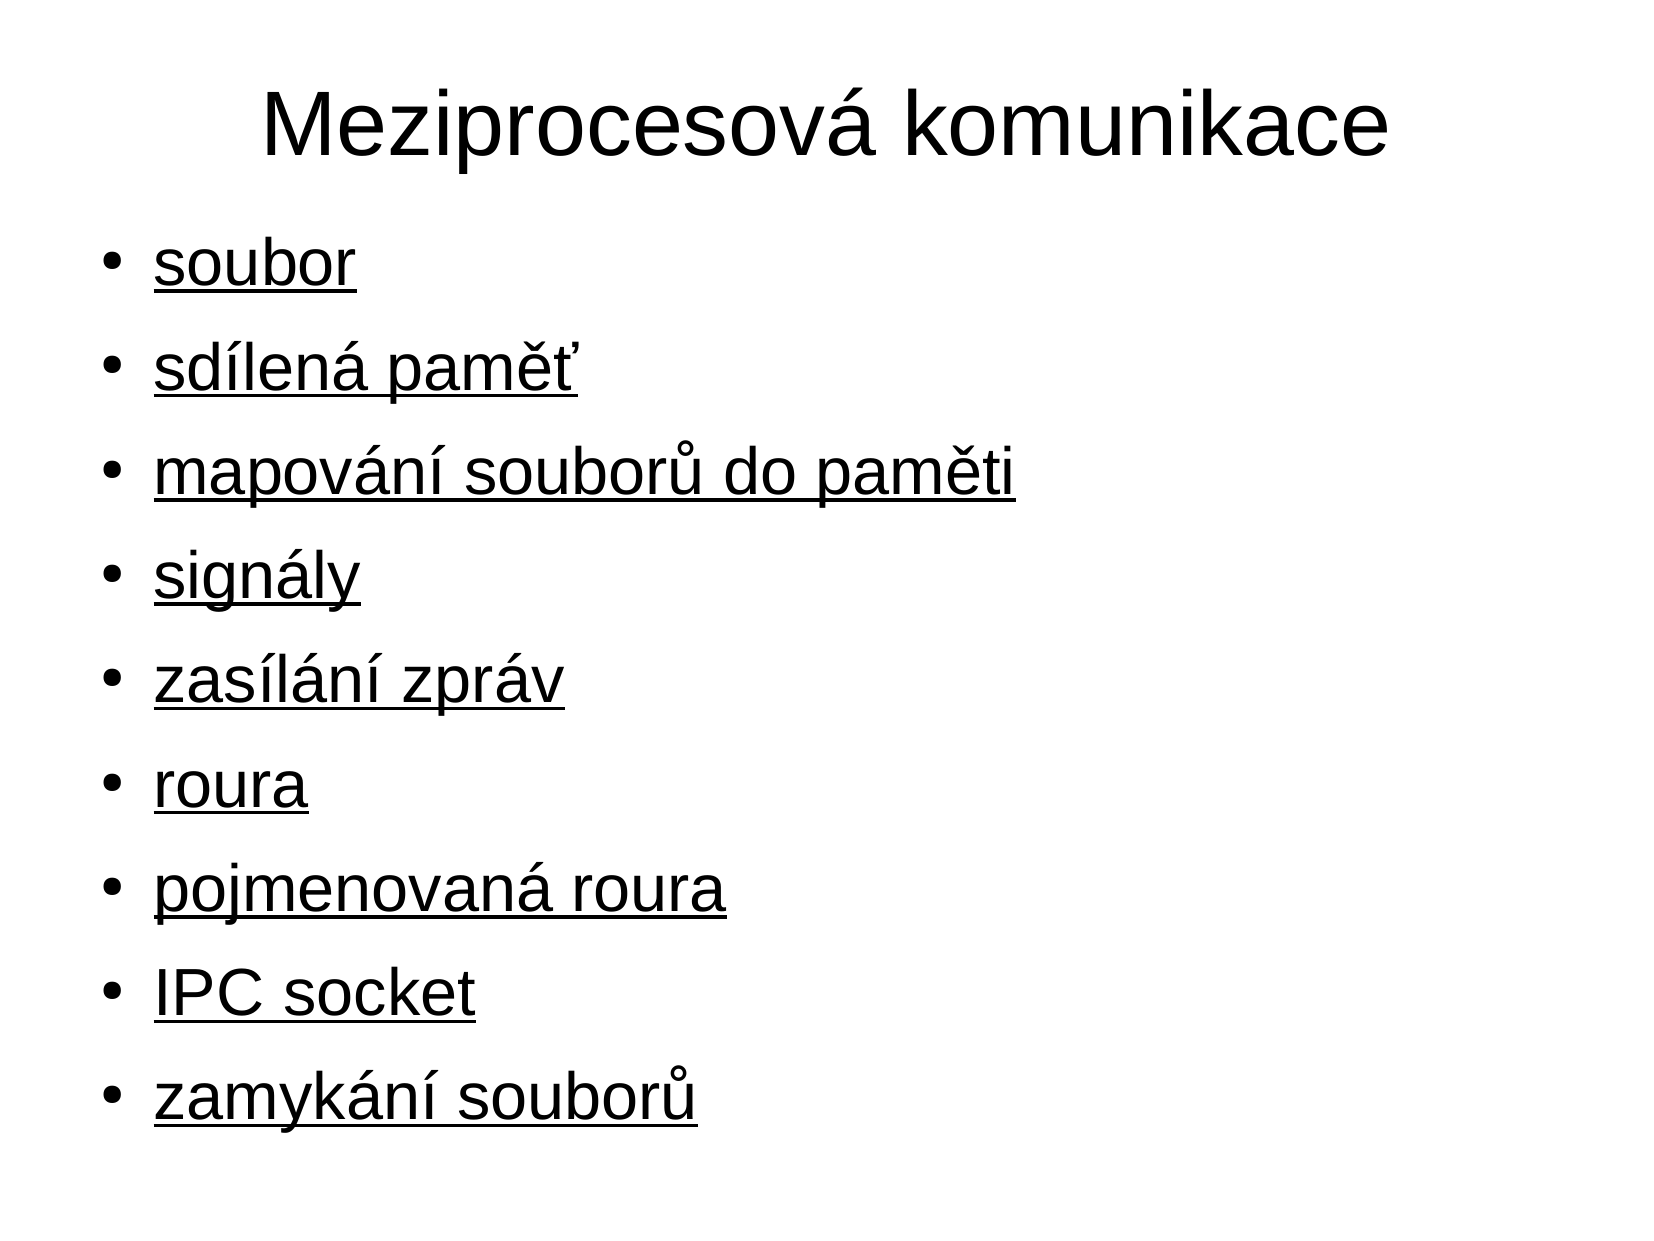

# Meziprocesová komunikace
soubor
sdílená paměť
mapování souborů do paměti
signály
zasílání zpráv
roura
pojmenovaná roura
IPC socket
zamykání souborů